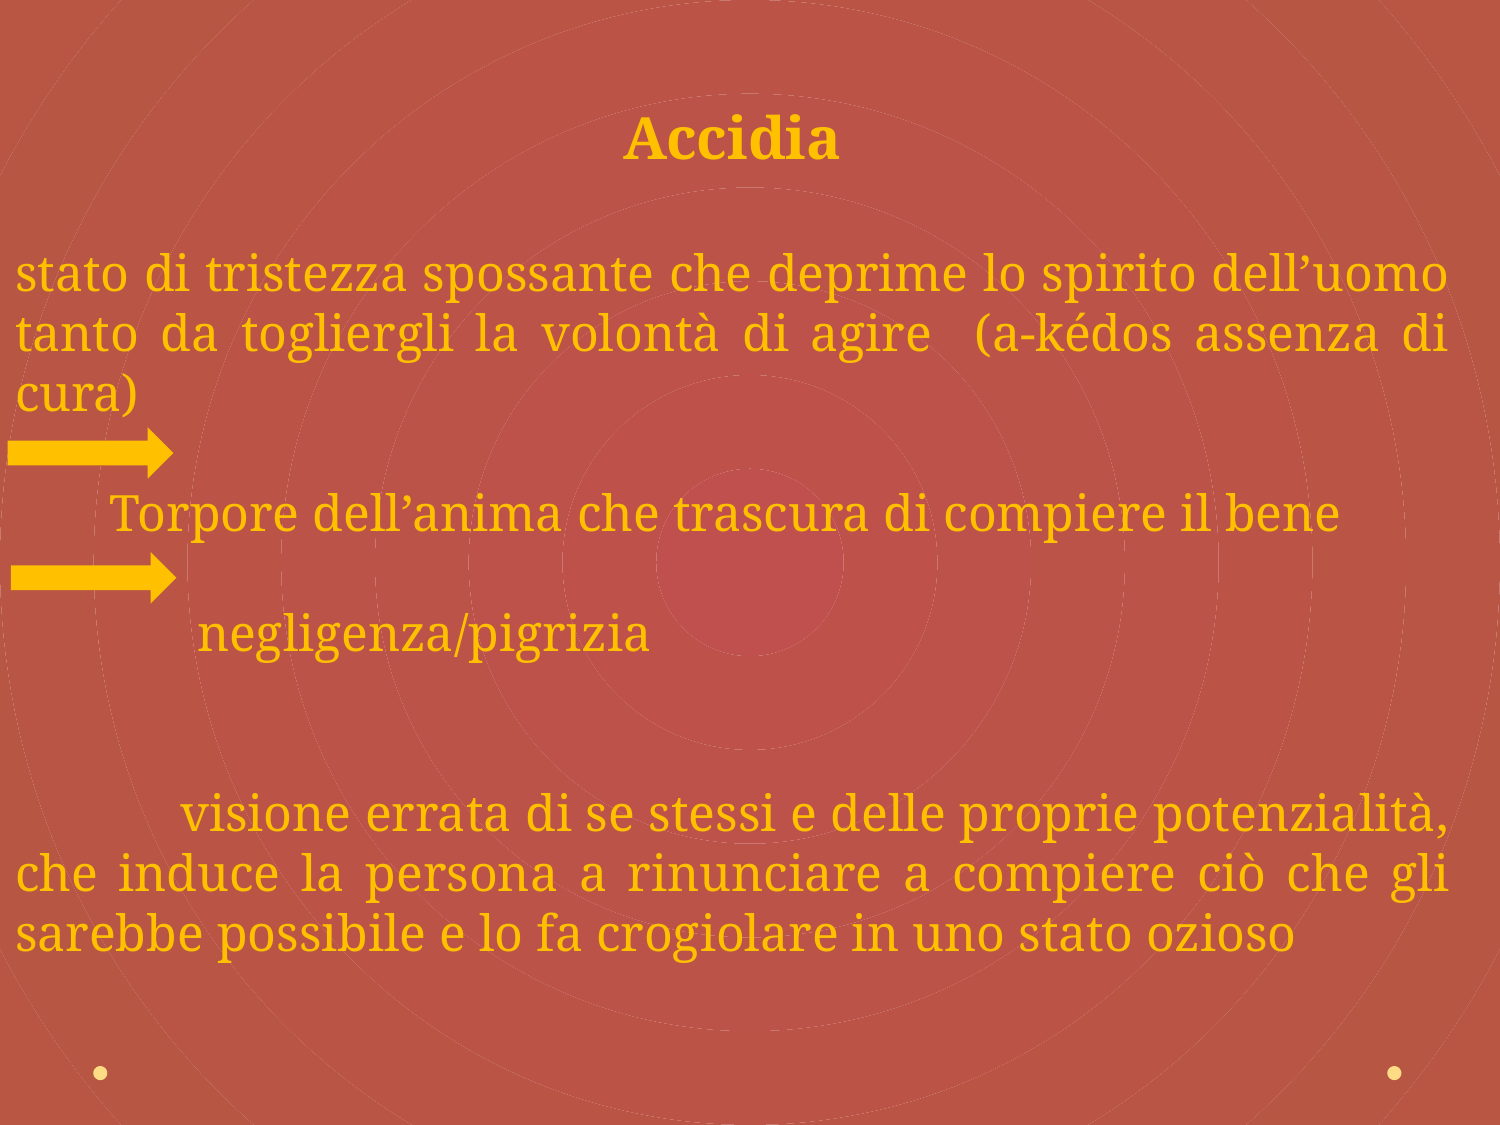

Accidia
stato di tristezza spossante che deprime lo spirito dell’uomo tanto da togliergli la volontà di agire (a-kédos assenza di cura)
Torpore dell’anima che trascura di compiere il bene
 negligenza/pigrizia
 visione errata di se stessi e delle proprie potenzialità, che induce la persona a rinunciare a compiere ciò che gli sarebbe possibile e lo fa crogiolare in uno stato ozioso